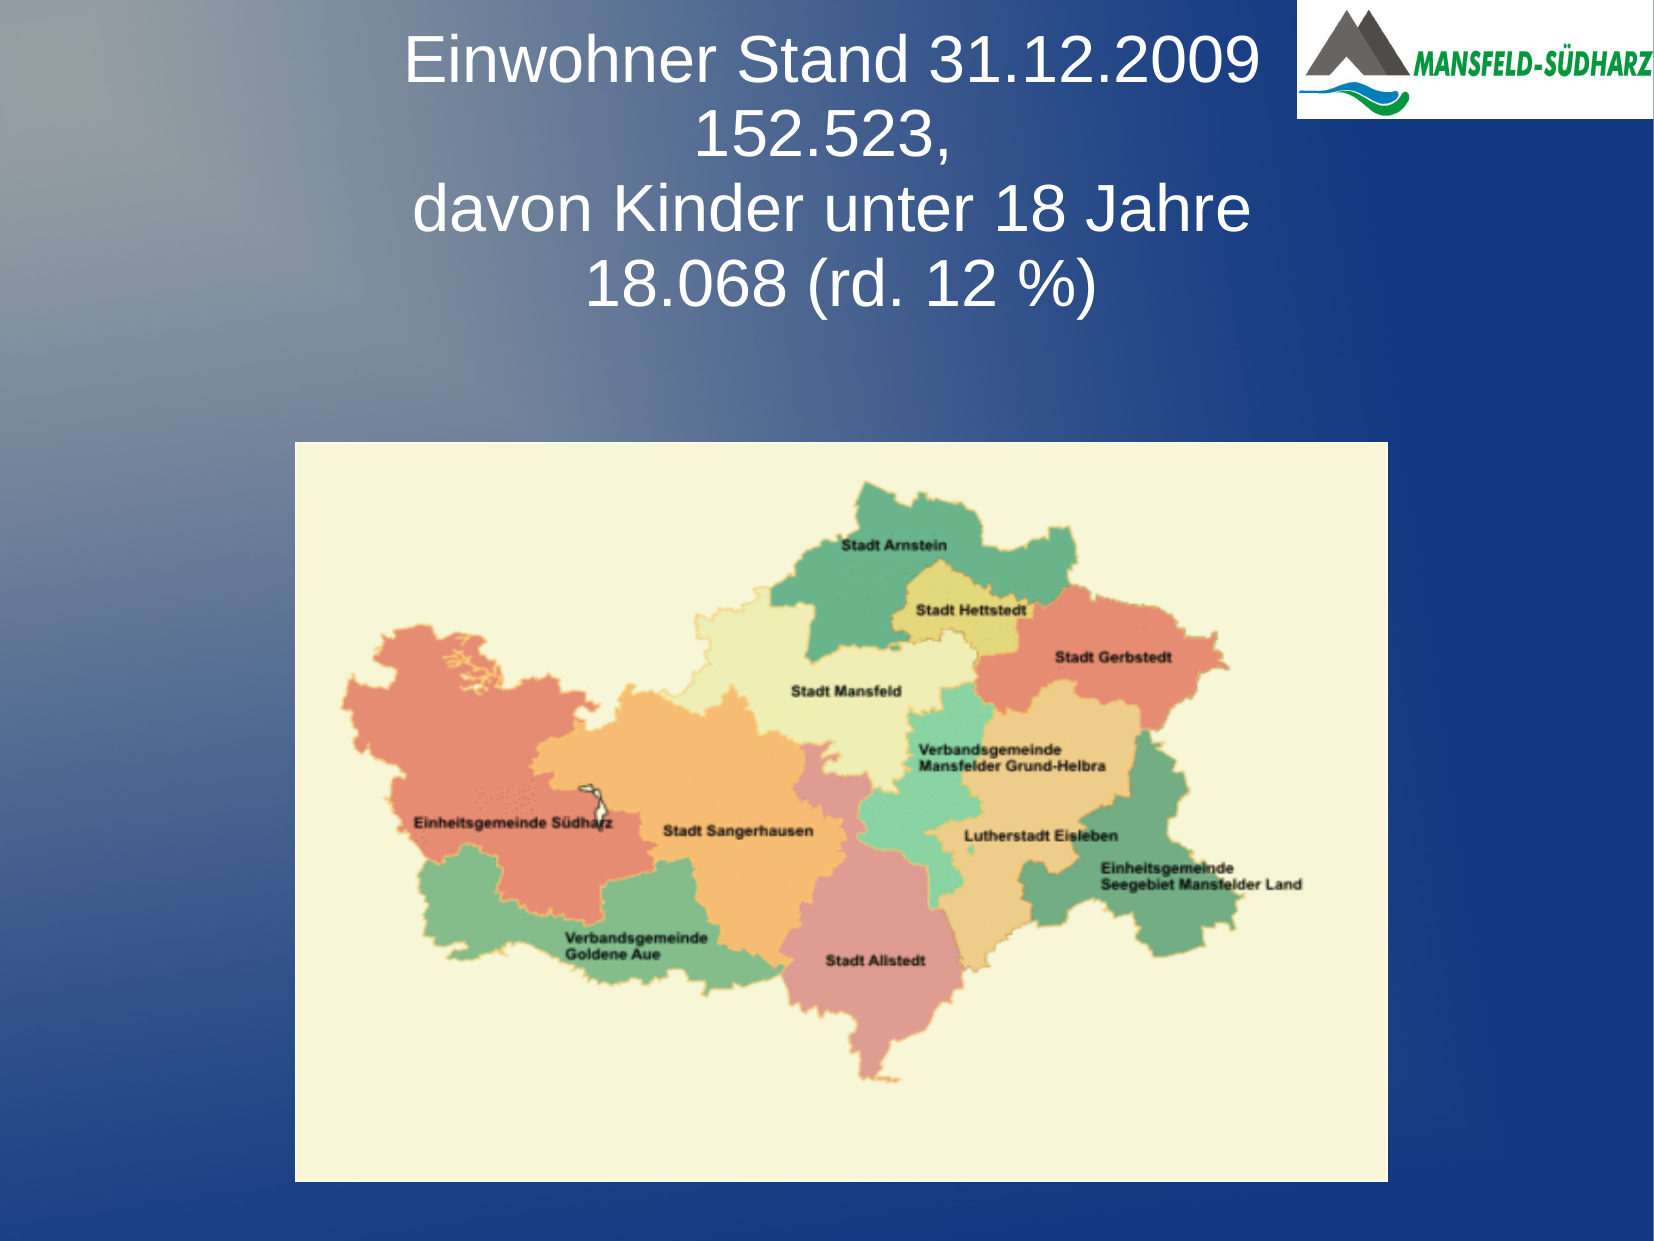

# Einwohner Stand 31.12.2009 152.523, davon Kinder unter 18 Jahre 18.068 (rd. 12 %)